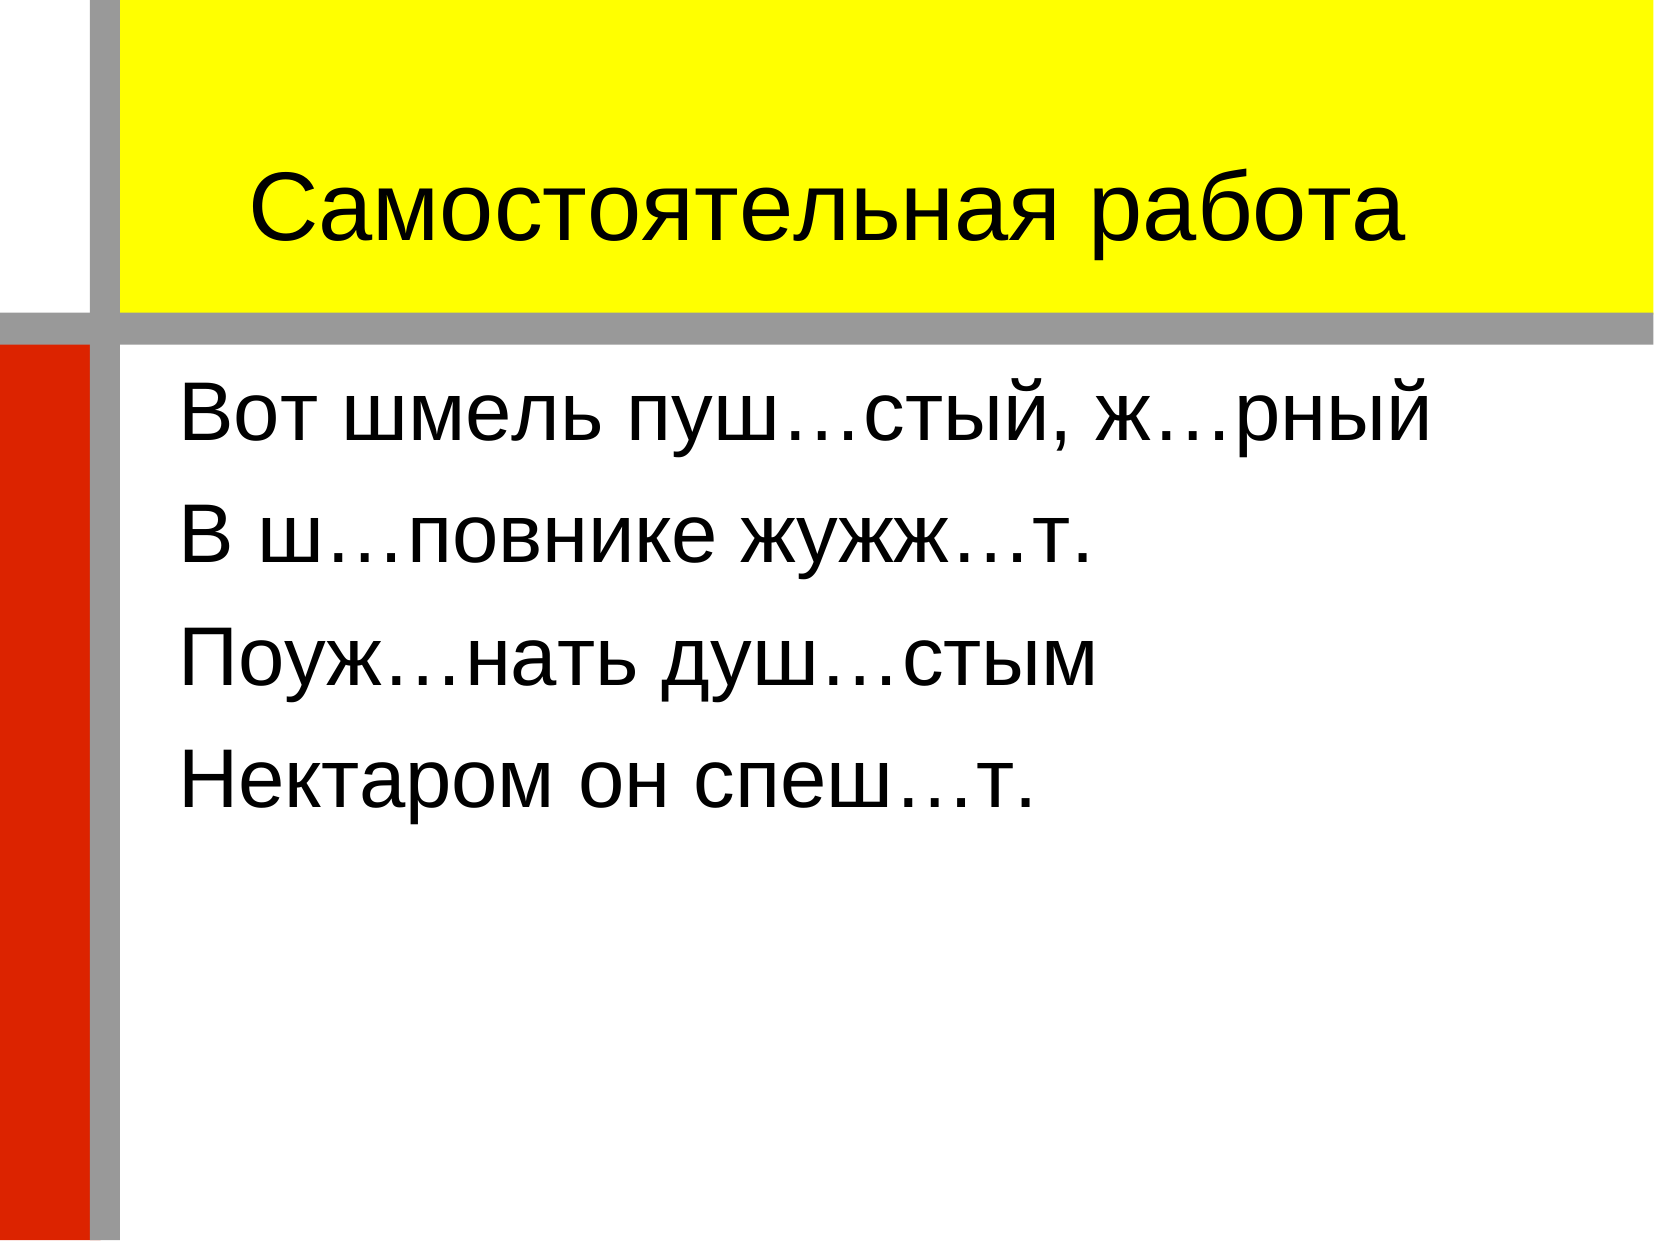

# Самостоятельная работа
Вот шмель пуш…стый, ж…рный
В ш…повнике жужж…т.
Поуж…нать душ…стым
Нектаром он спеш…т.